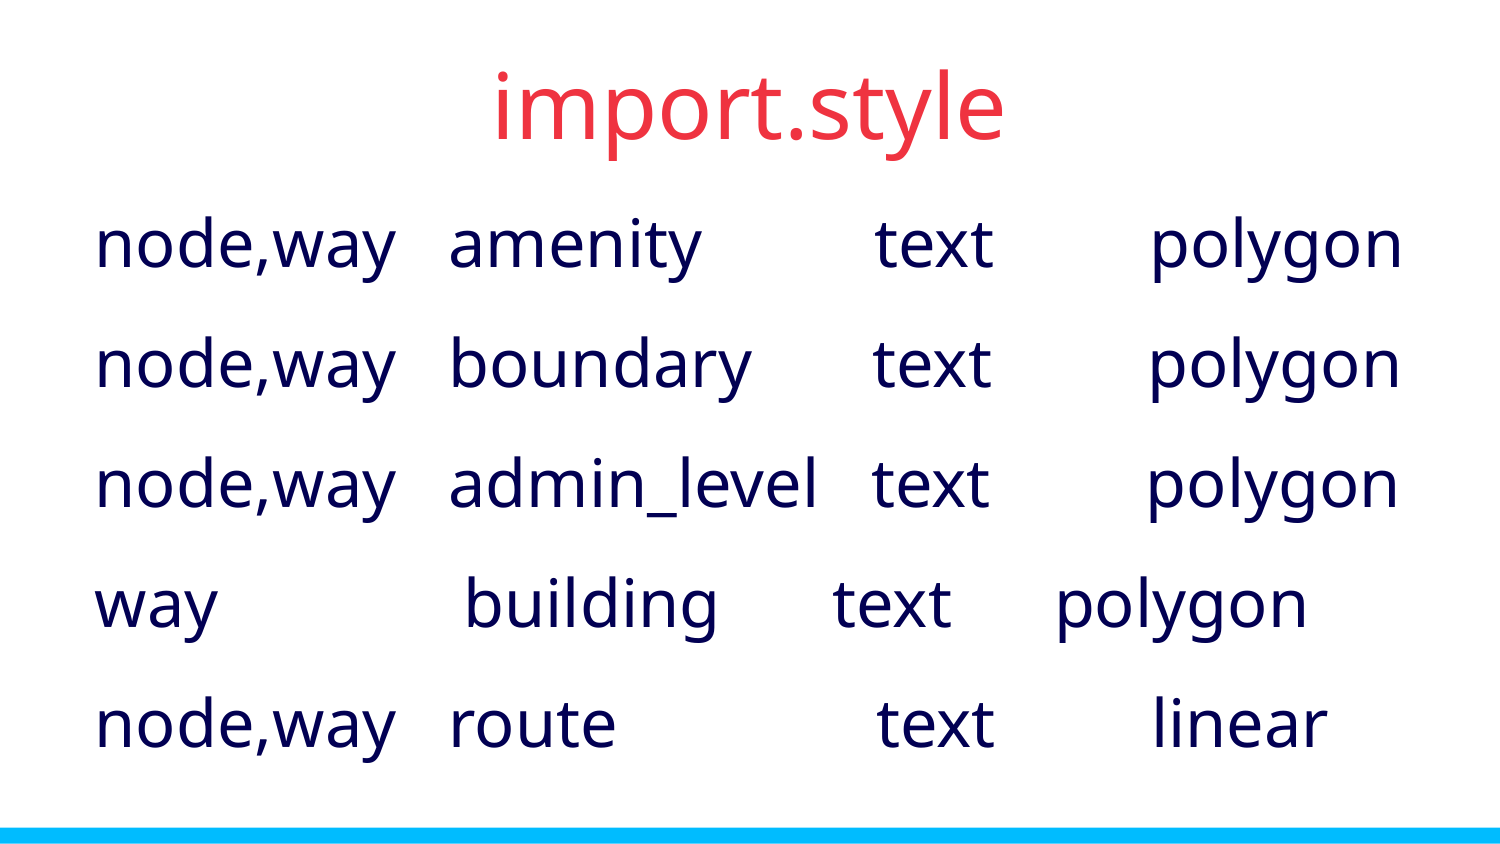

# import.style
node,way amenity text polygon
node,way boundary text polygon
node,way admin_level text polygon
way				building		text		polygon
node,way route text linear